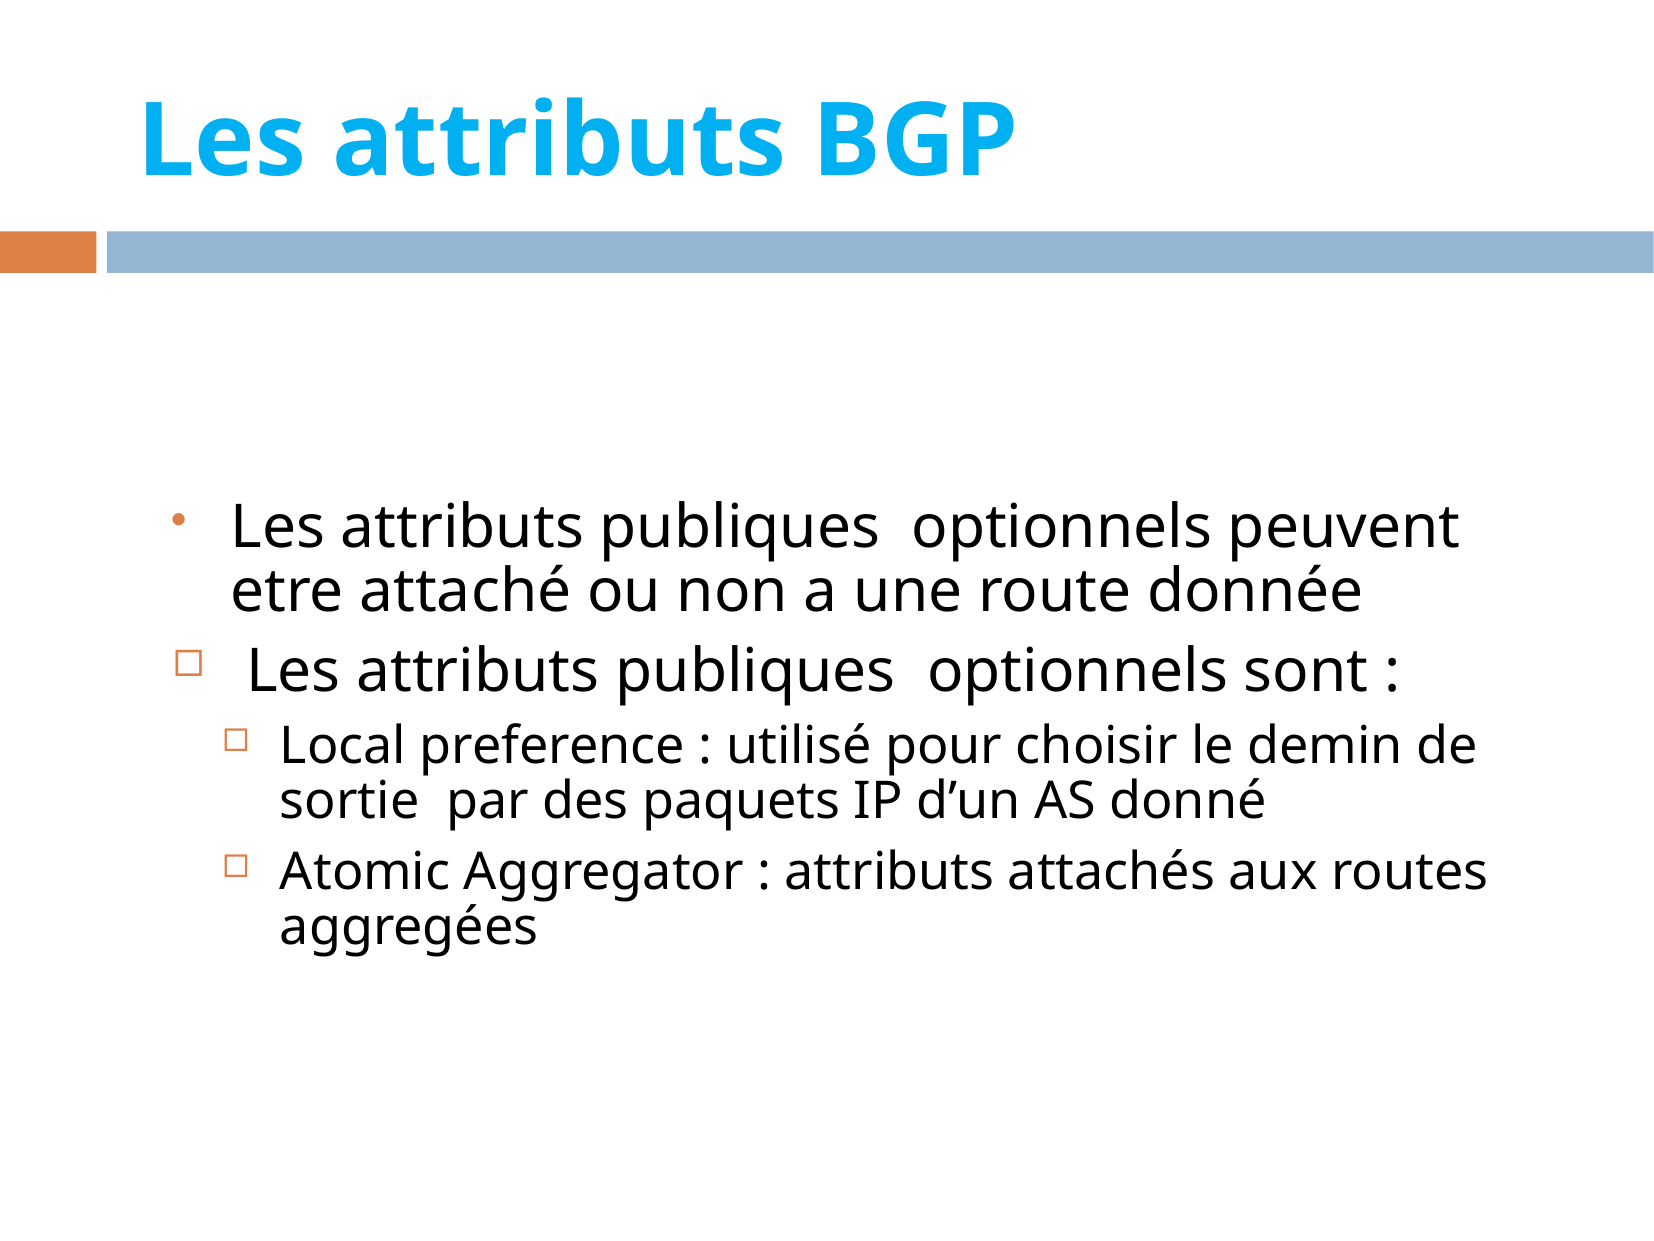

# Les attributs BGP
Les attributs publiques optionnels peuvent etre attaché ou non a une route donnée
 Les attributs publiques optionnels sont :
Local preference : utilisé pour choisir le demin de sortie par des paquets IP d’un AS donné
Atomic Aggregator : attributs attachés aux routes aggregées